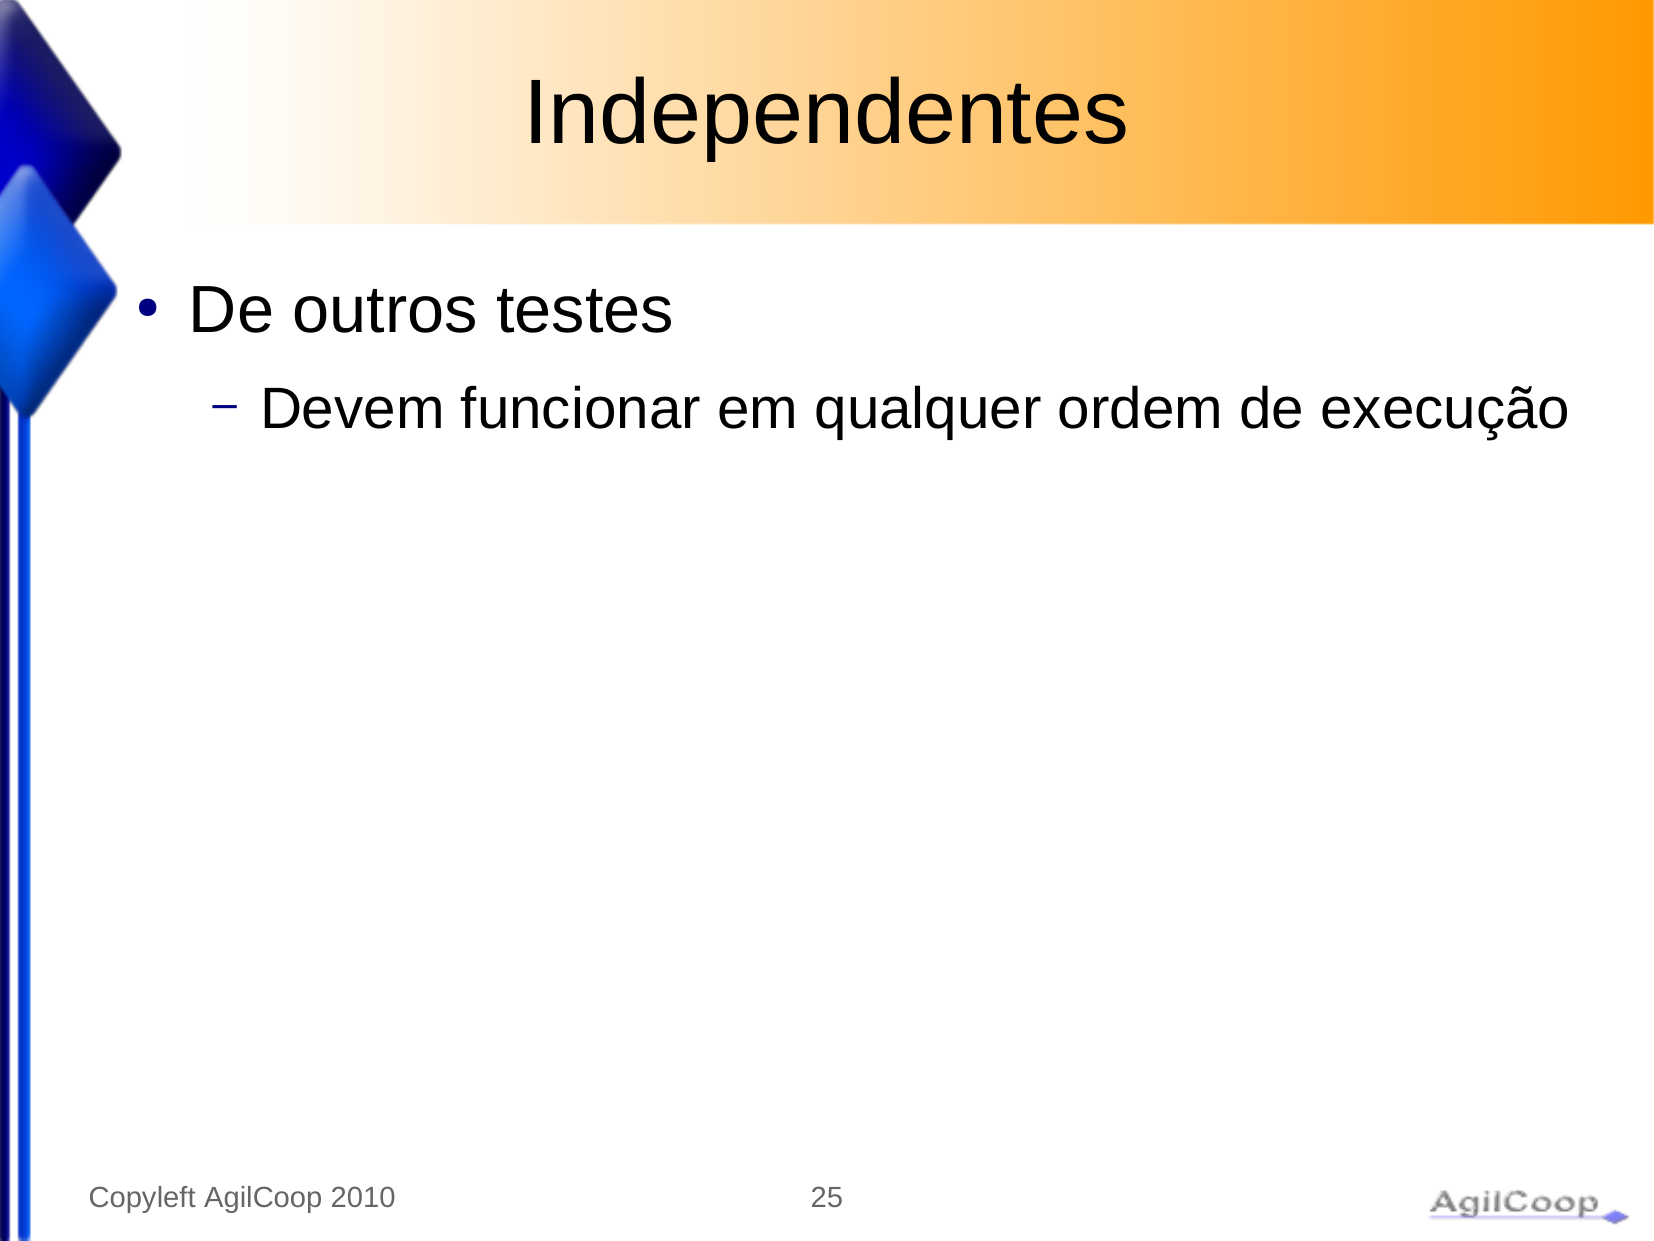

# Independentes
De outros testes
Devem funcionar em qualquer ordem de execução
25
Copyleft AgilCoop 2010